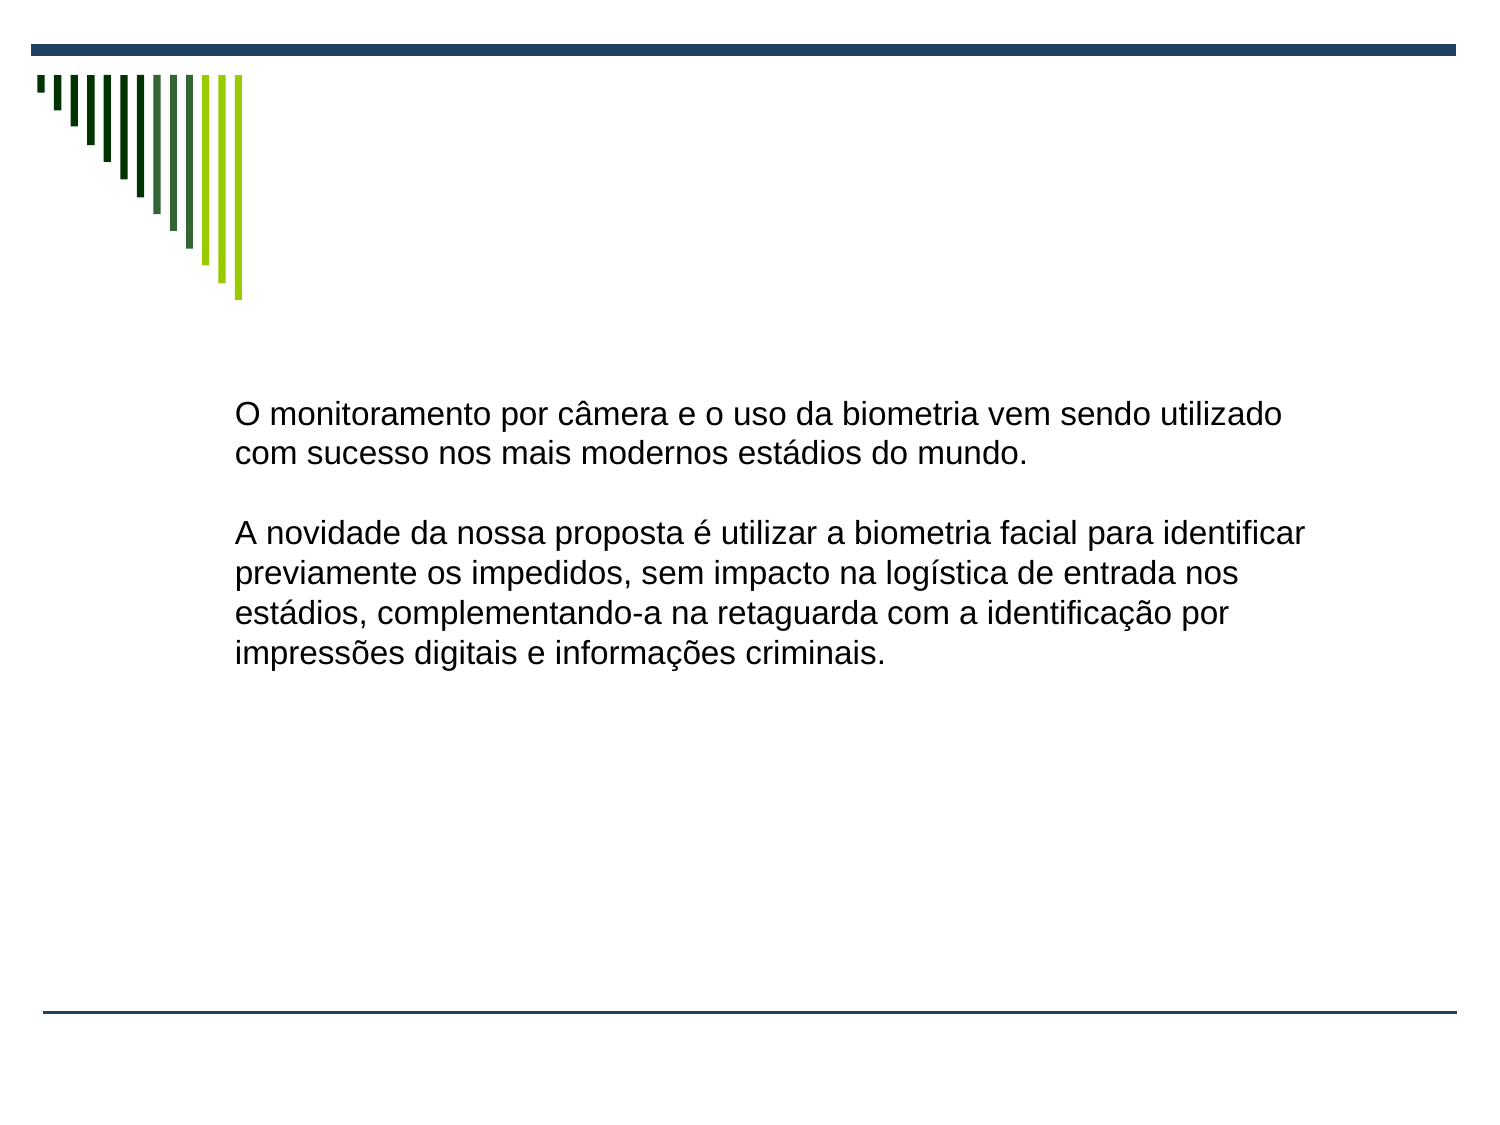

# O monitoramento por câmera e o uso da biometria vem sendo utilizado com sucesso nos mais modernos estádios do mundo. A novidade da nossa proposta é utilizar a biometria facial para identificar previamente os impedidos, sem impacto na logística de entrada nos estádios, complementando-a na retaguarda com a identificação por impressões digitais e informações criminais.